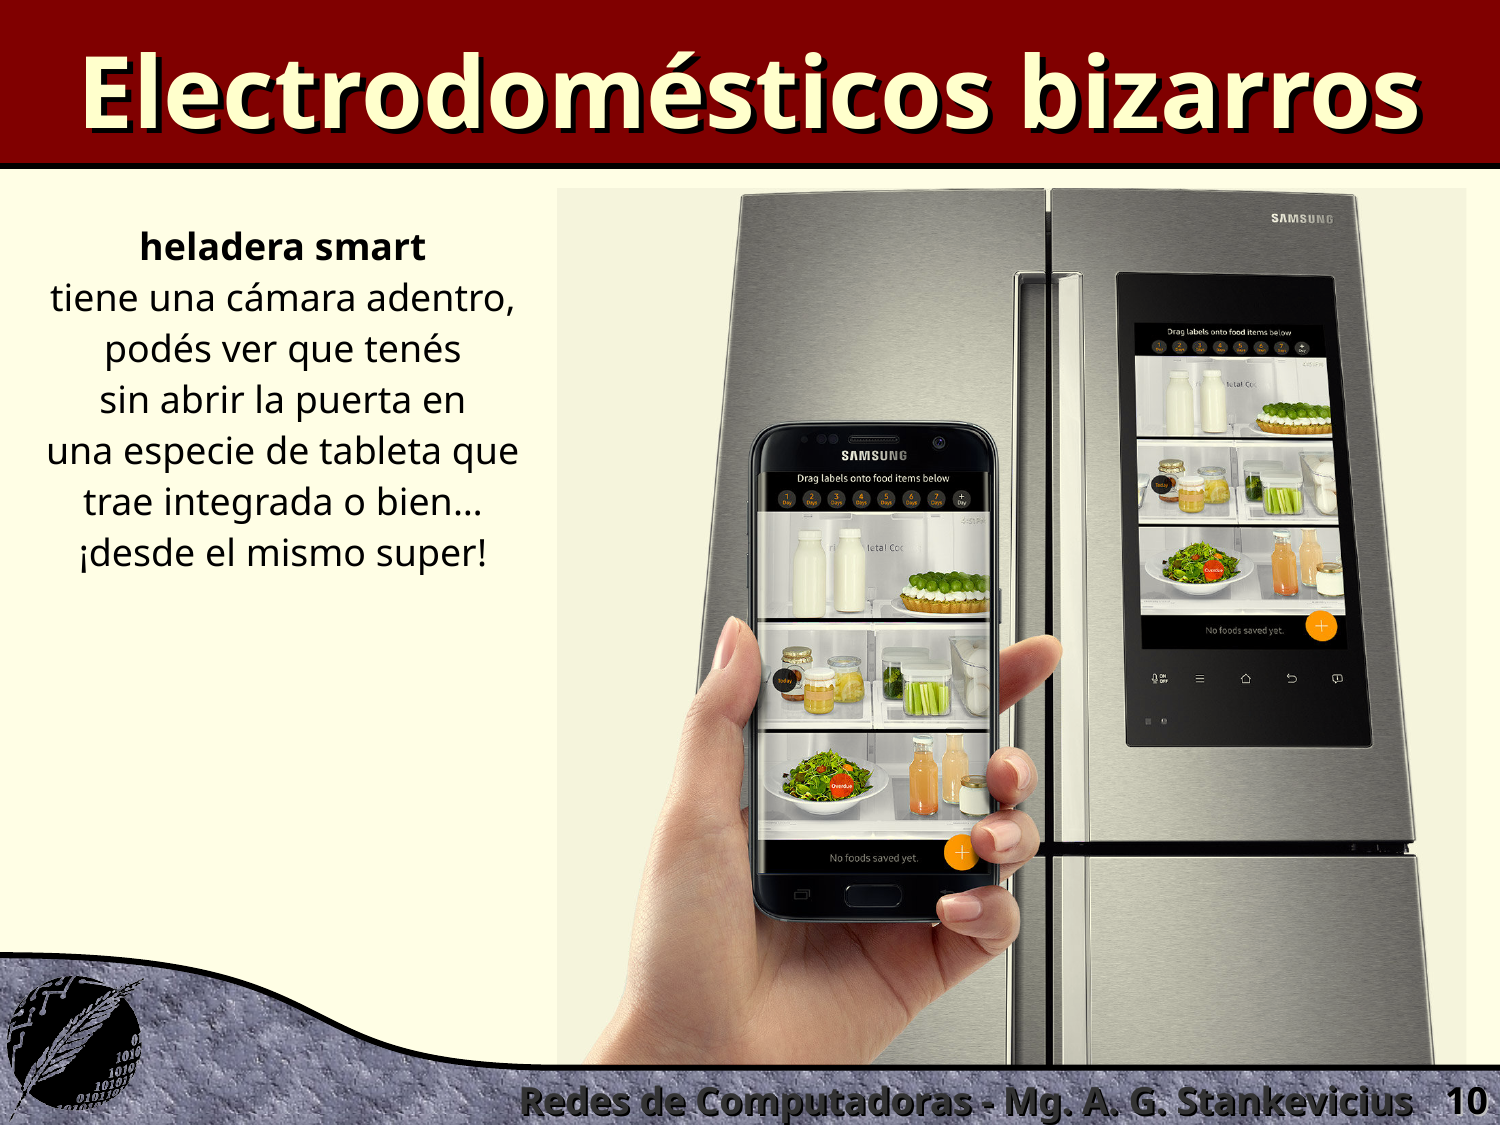

# Electrodomésticos bizarros
heladera smart
tiene una cámara adentro,
podés ver que tenés
sin abrir la puerta en
una especie de tableta que
trae integrada o bien…
¡desde el mismo super!
10